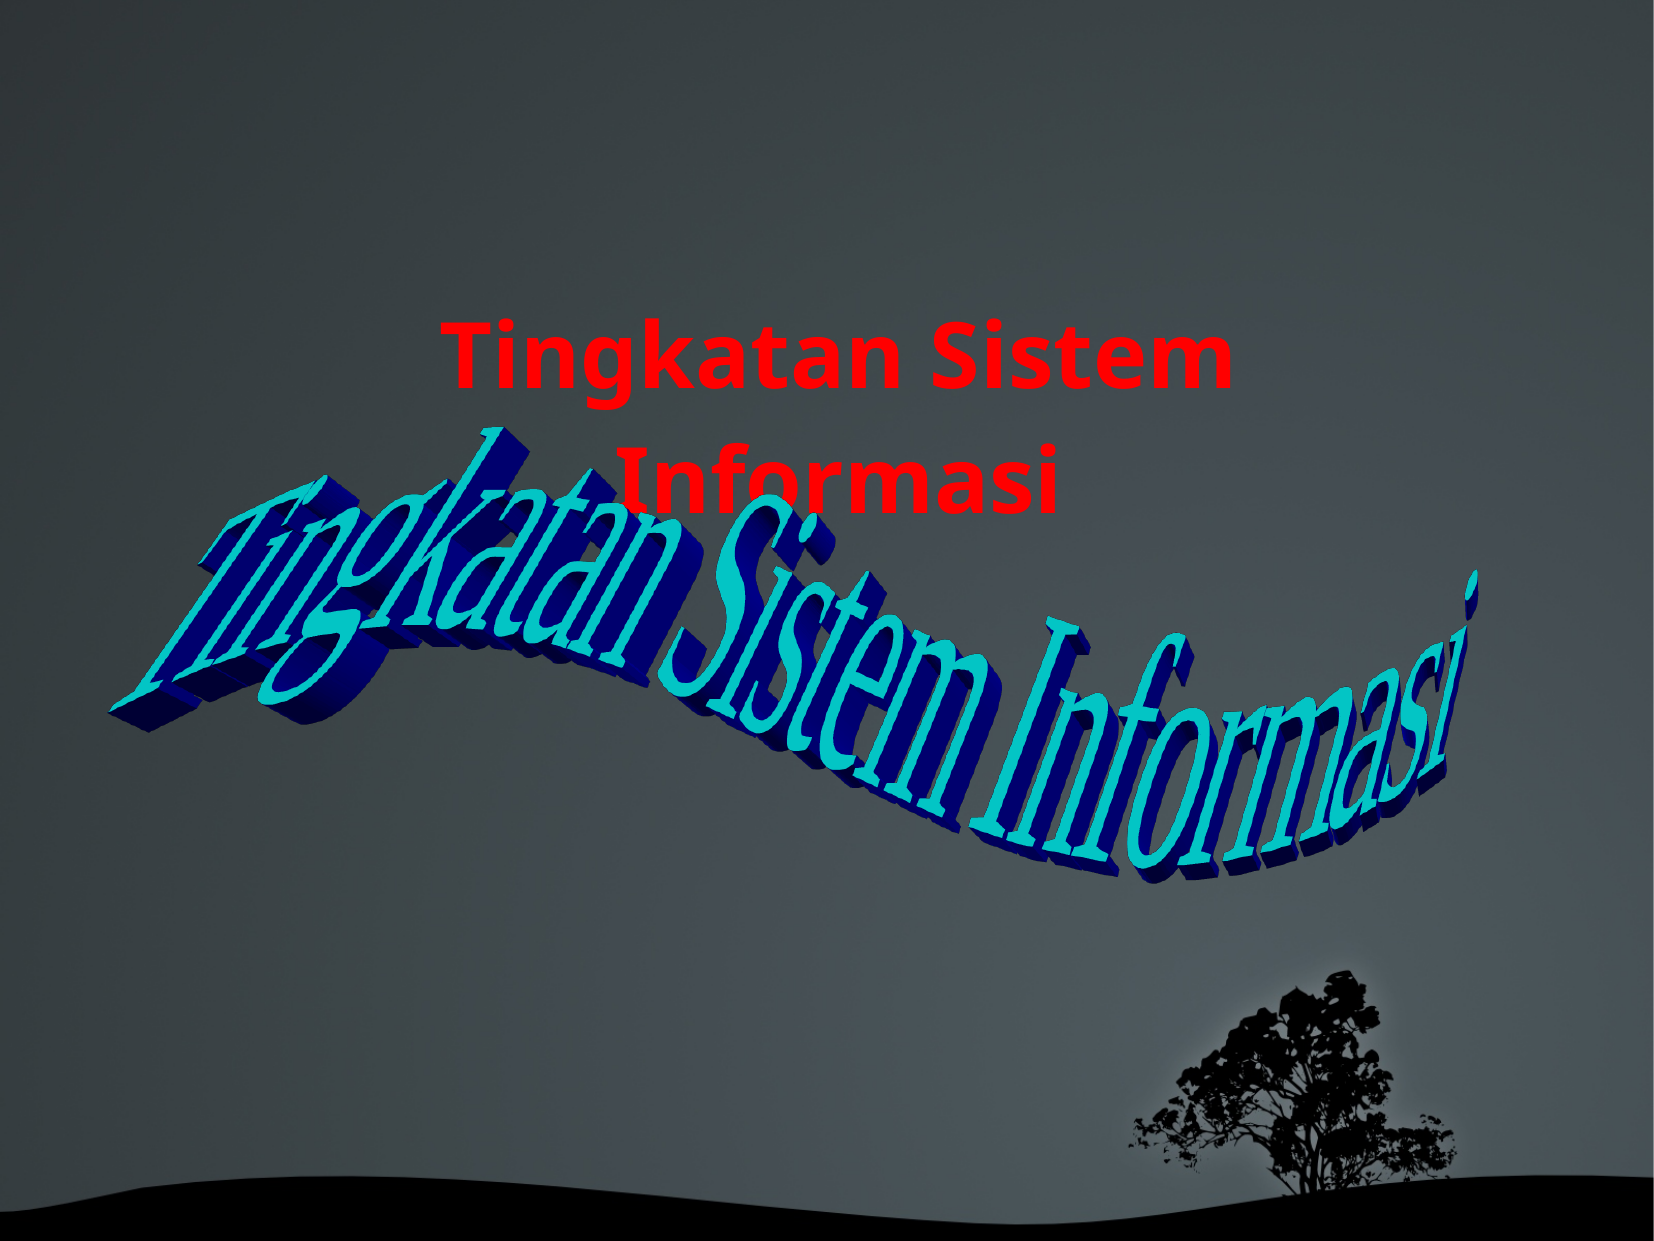

# Tingkatan Sistem Informasi
Tingkatan Sistem Informasi